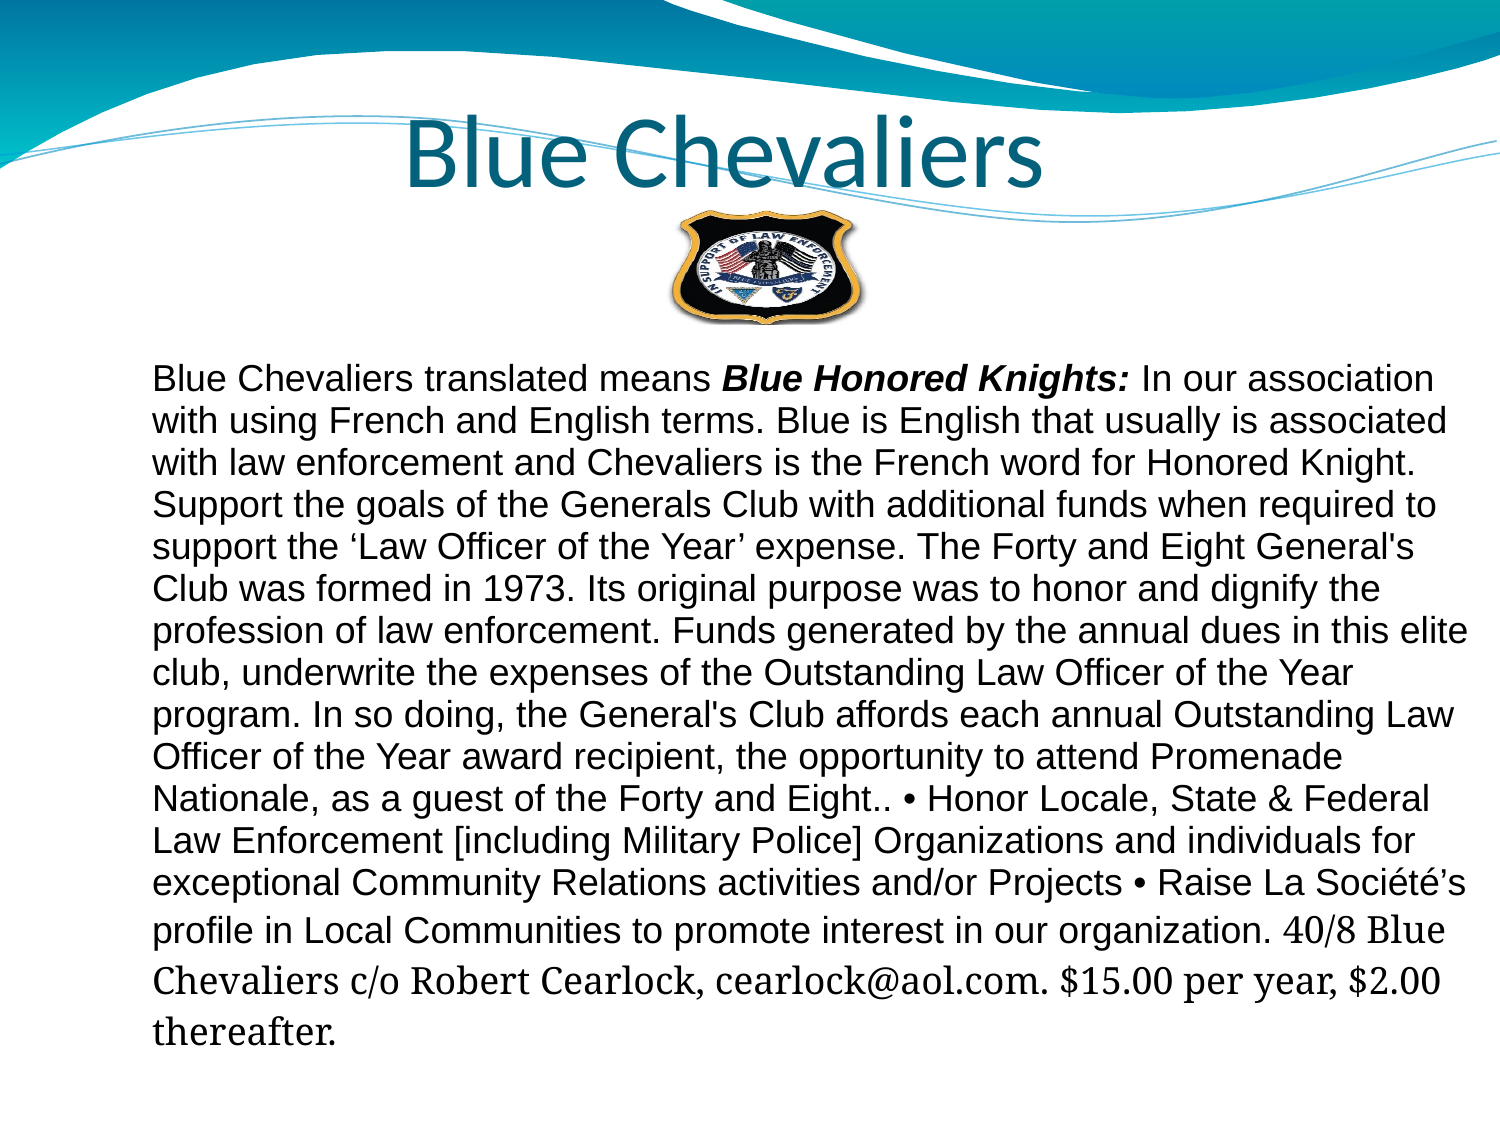

# Blue Chevaliers
Blue Chevaliers translated means Blue Honored Knights: In our association with using French and English terms. Blue is English that usually is associated with law enforcement and Chevaliers is the French word for Honored Knight. Support the goals of the Generals Club with additional funds when required to support the ‘Law Officer of the Year’ expense. The Forty and Eight General's Club was formed in 1973. Its original purpose was to honor and dignify the profession of law enforcement. Funds generated by the annual dues in this elite club, underwrite the expenses of the Outstanding Law Officer of the Year program. In so doing, the General's Club affords each annual Outstanding Law Officer of the Year award recipient, the opportunity to attend Promenade Nationale, as a guest of the Forty and Eight.. • Honor Locale, State & Federal Law Enforcement [including Military Police] Organizations and individuals for exceptional Community Relations activities and/or Projects • Raise La Société’s profile in Local Communities to promote interest in our organization. 40/8 Blue Chevaliers c/o Robert Cearlock, cearlock@aol.com. $15.00 per year, $2.00 thereafter.